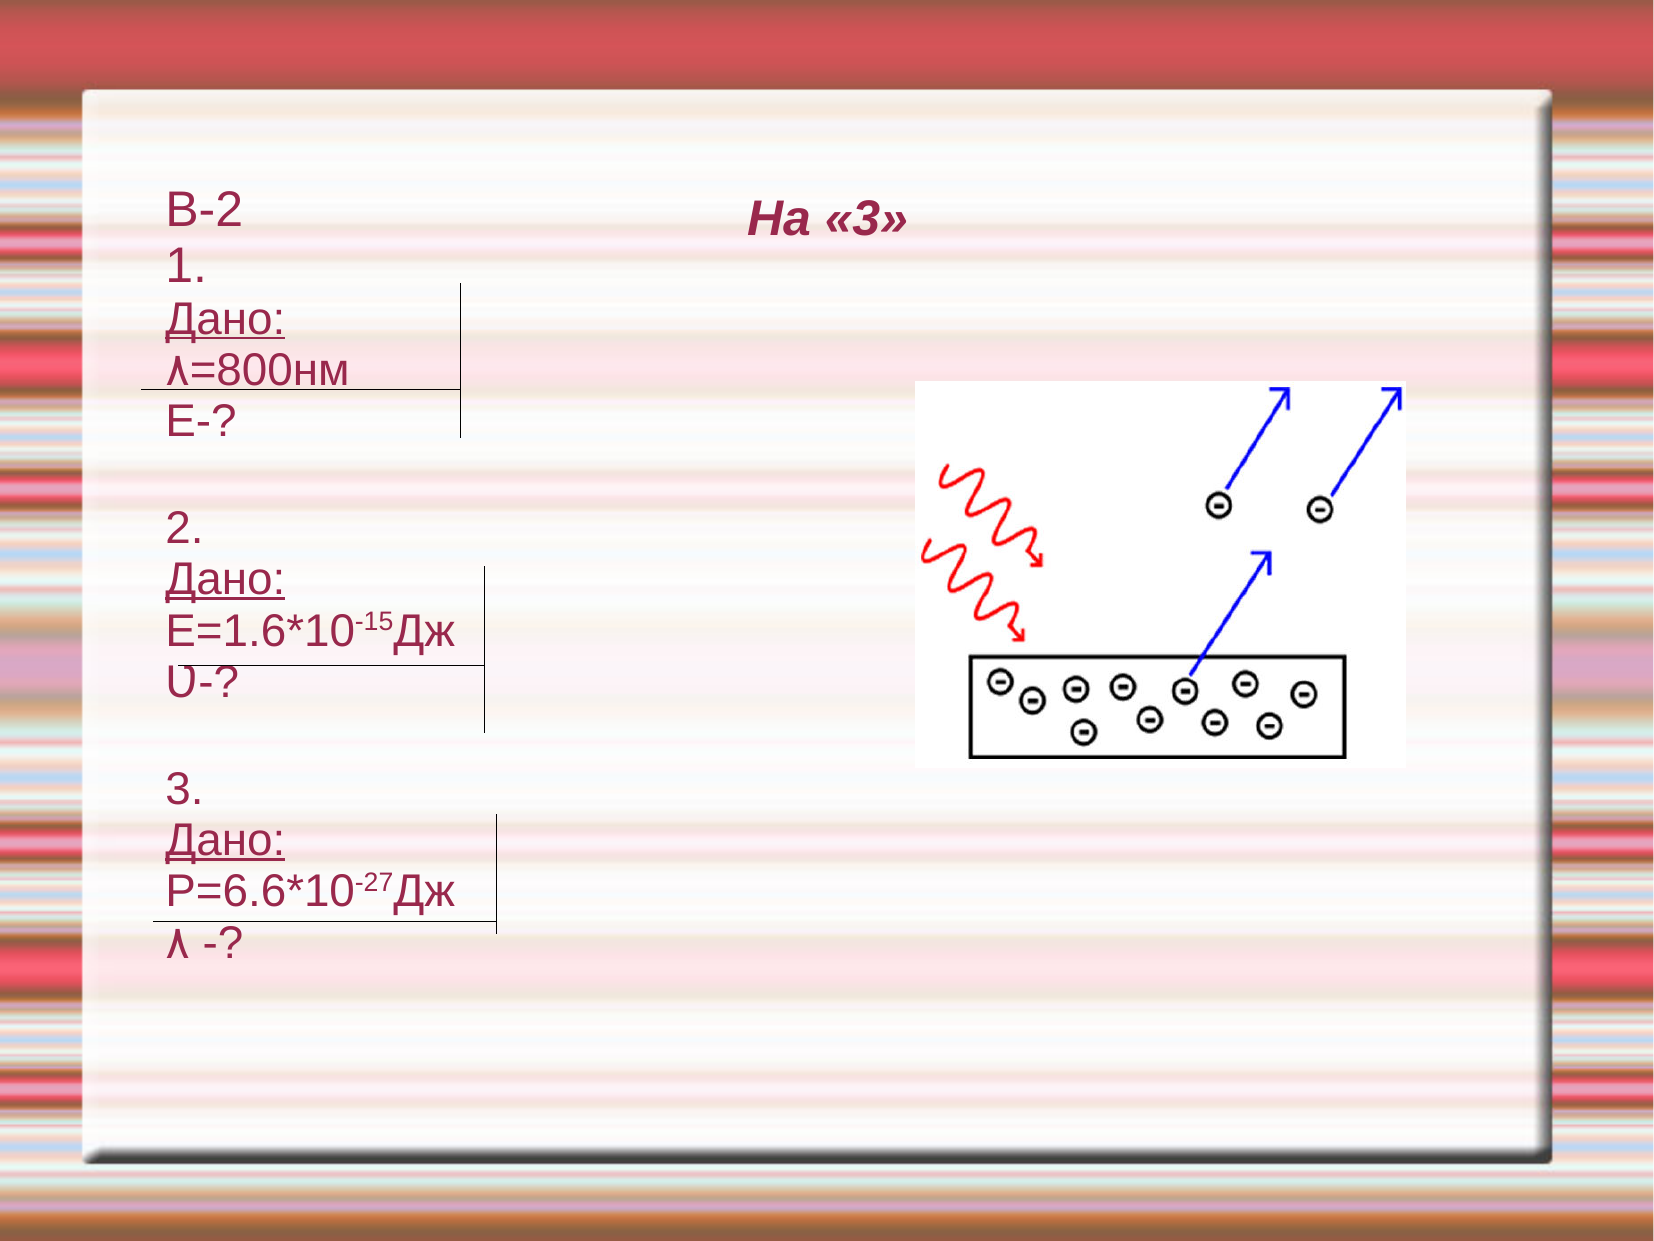

# На «3»
В-2
1.
Дано:
٨=800нм
Е-?
2.
Дано:
Е=1.6*10-15Дж
Ʋ-?
3.
Дано:
Р=6.6*10-27Дж
٨ -?